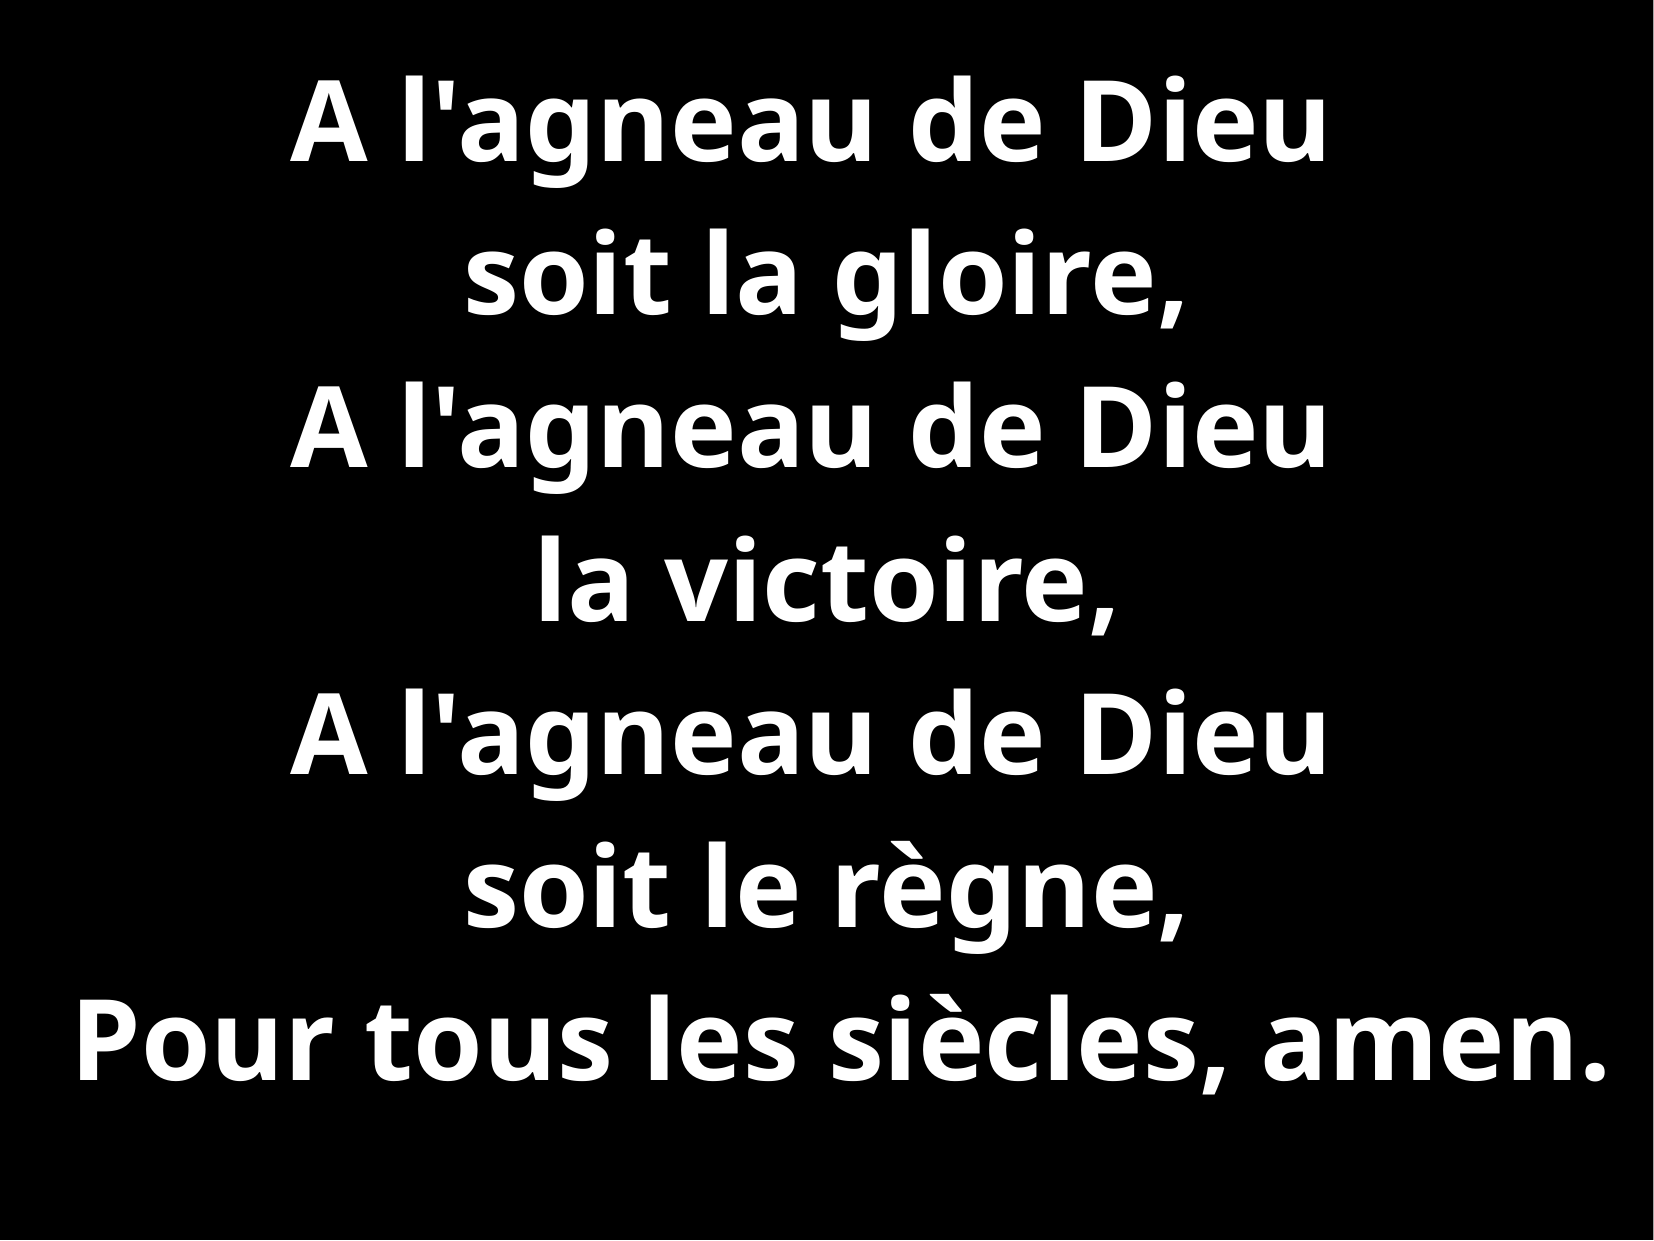

# A l'agneau de Dieu
soit la gloire,
A l'agneau de Dieu
la victoire,
A l'agneau de Dieu
soit le règne,
 Pour tous les siècles, amen.